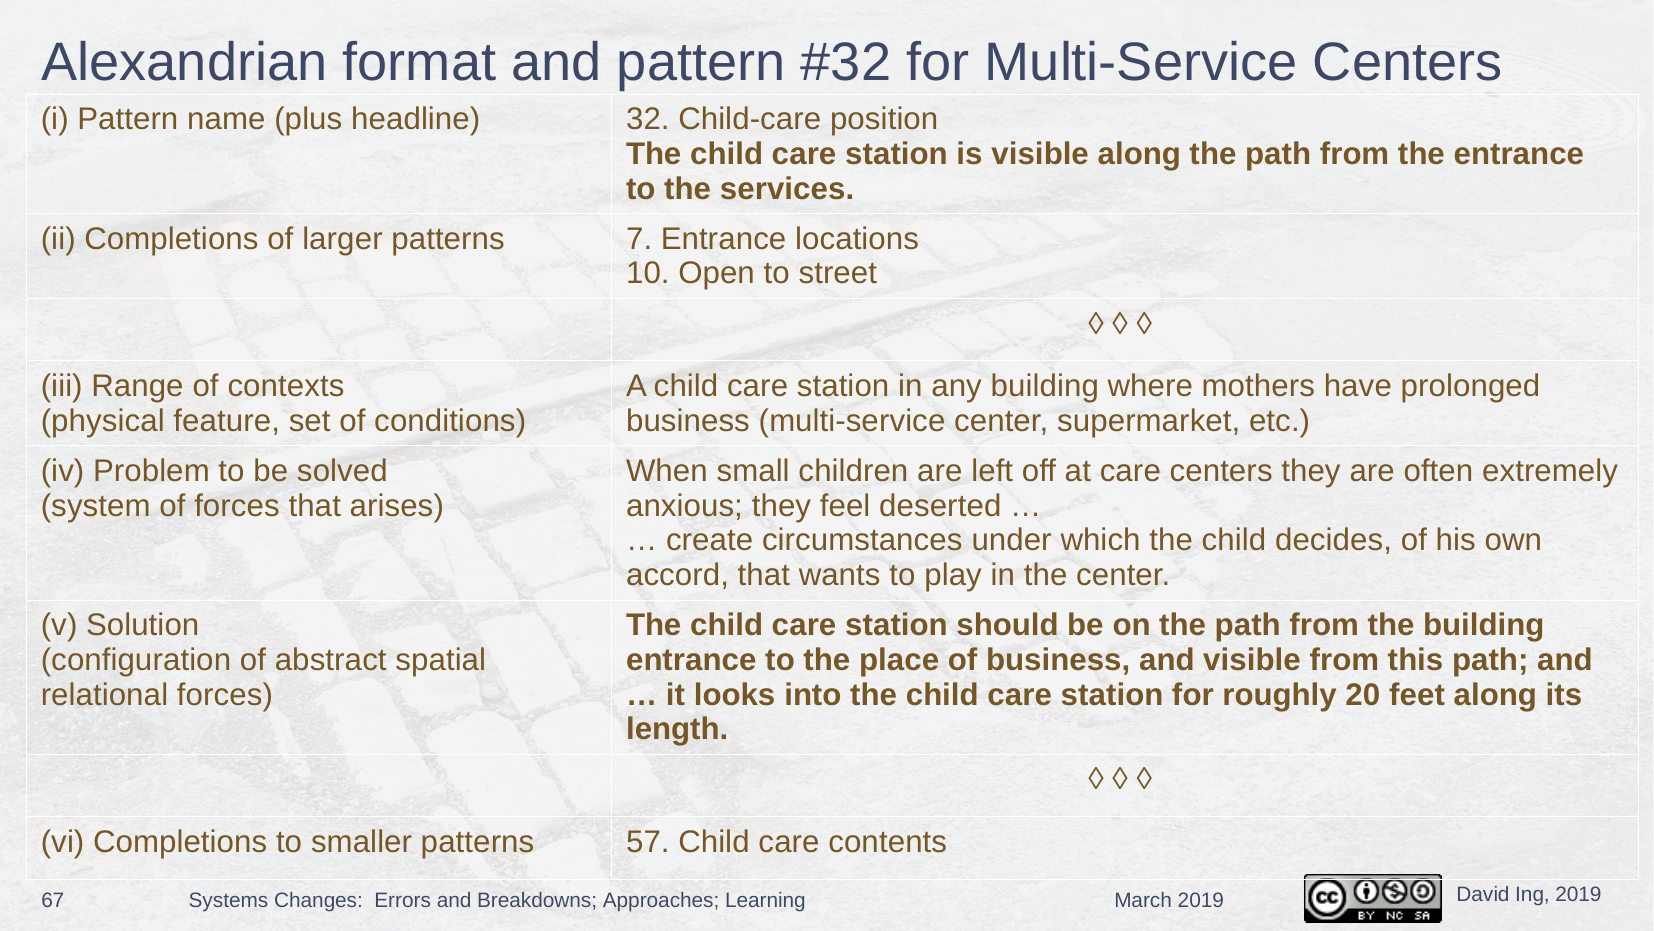

# Alexandrian format and pattern #32 for Multi-Service Centers
| (i) Pattern name (plus headline) | 32. Child-care position The child care station is visible along the path from the entrance to the services. |
| --- | --- |
| (ii) Completions of larger patterns | 7. Entrance locations 10. Open to street |
| | ◊ ◊ ◊ |
| (iii) Range of contexts (physical feature, set of conditions) | A child care station in any building where mothers have prolonged business (multi-service center, supermarket, etc.) |
| (iv) Problem to be solved (system of forces that arises) | When small children are left off at care centers they are often extremely anxious; they feel deserted … … create circumstances under which the child decides, of his own accord, that wants to play in the center. |
| (v) Solution (configuration of abstract spatial relational forces) | The child care station should be on the path from the building entrance to the place of business, and visible from this path; and … it looks into the child care station for roughly 20 feet along its length. |
| | ◊ ◊ ◊ |
| (vi) Completions to smaller patterns | 57. Child care contents |
Systems Changes: Errors and Breakdowns; Approaches; Learning
March 2019